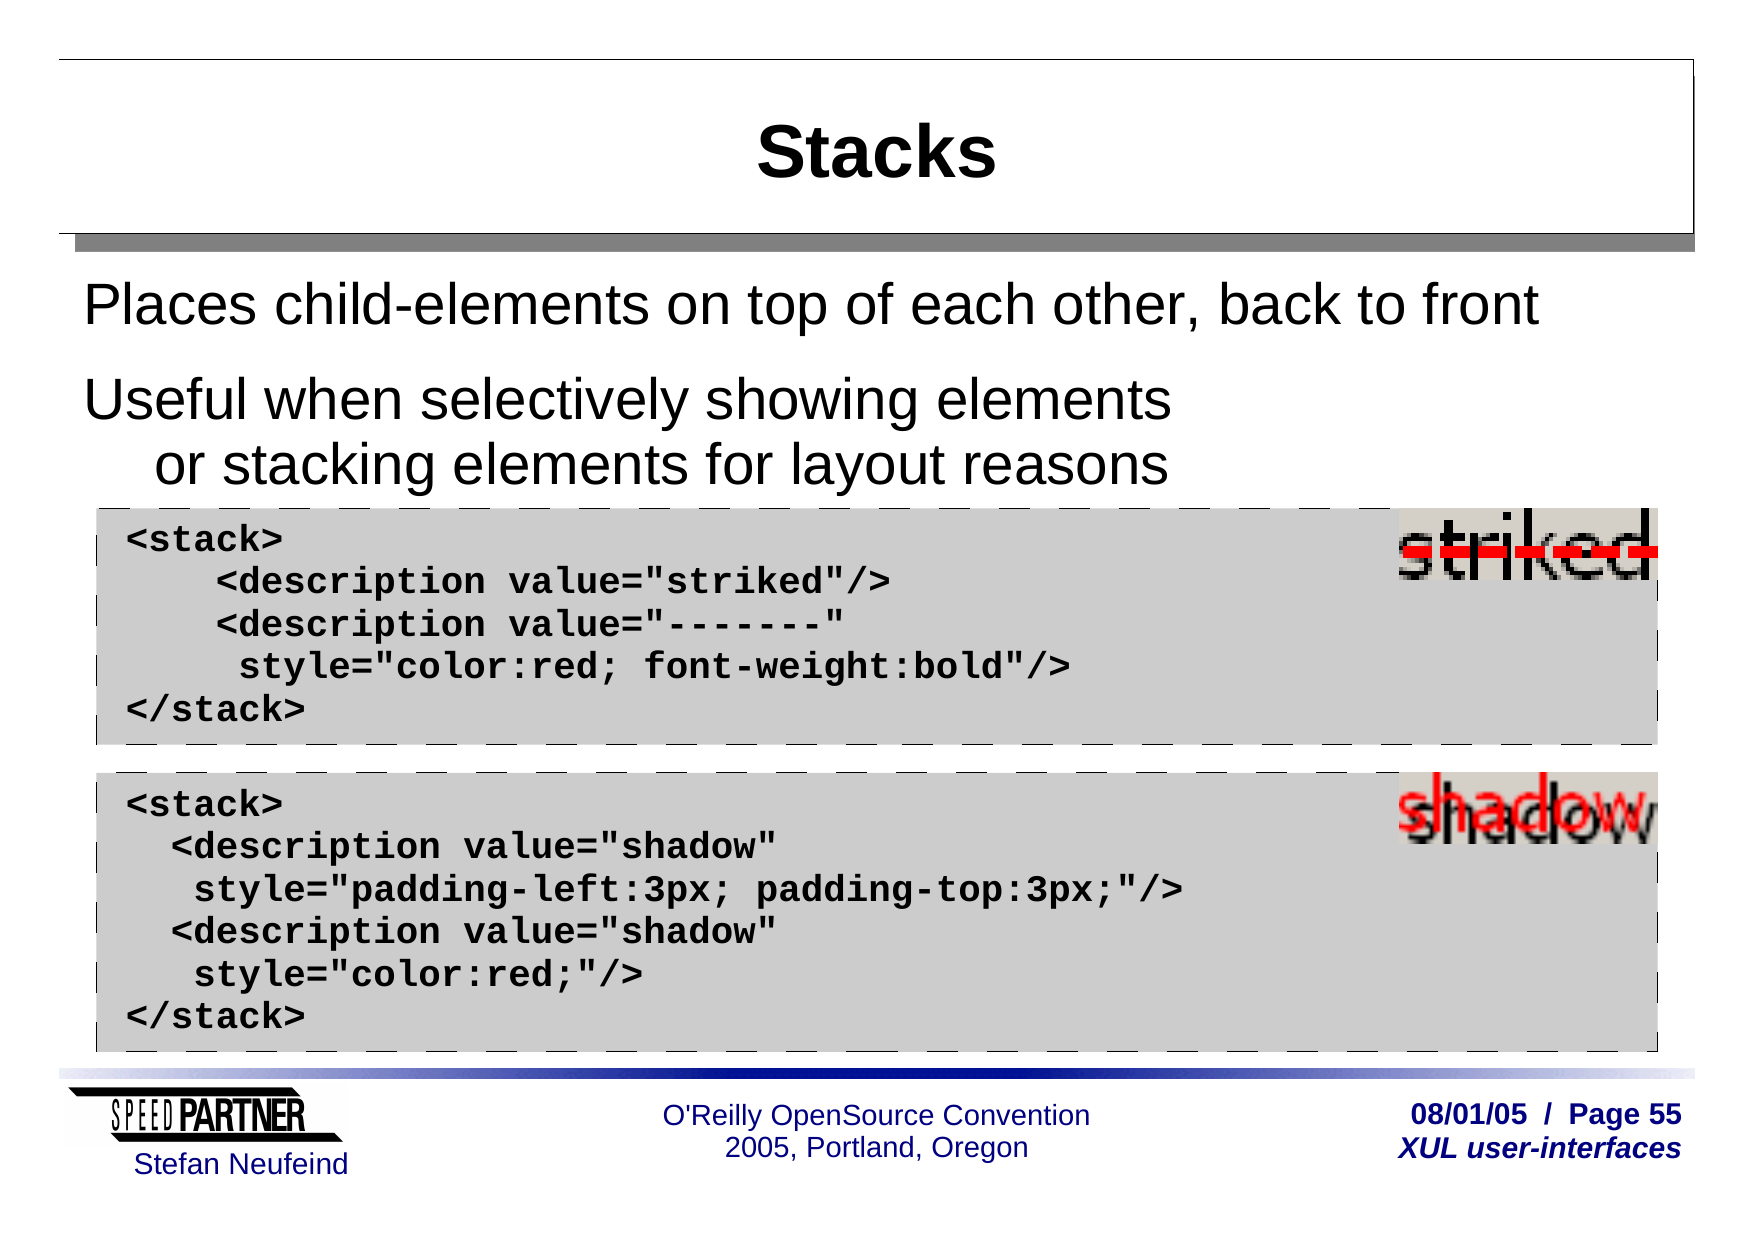

# Stacks
Places child-elements on top of each other, back to front
Useful when selectively showing elements
or stacking elements for layout reasons
<stack>
 <description value="striked"/>
 <description value="-------"
 style="color:red; font-weight:bold"/>
</stack>
<stack>
 <description value="shadow"
 style="padding-left:3px; padding-top:3px;"/>
 <description value="shadow"
 style="color:red;"/>
</stack>